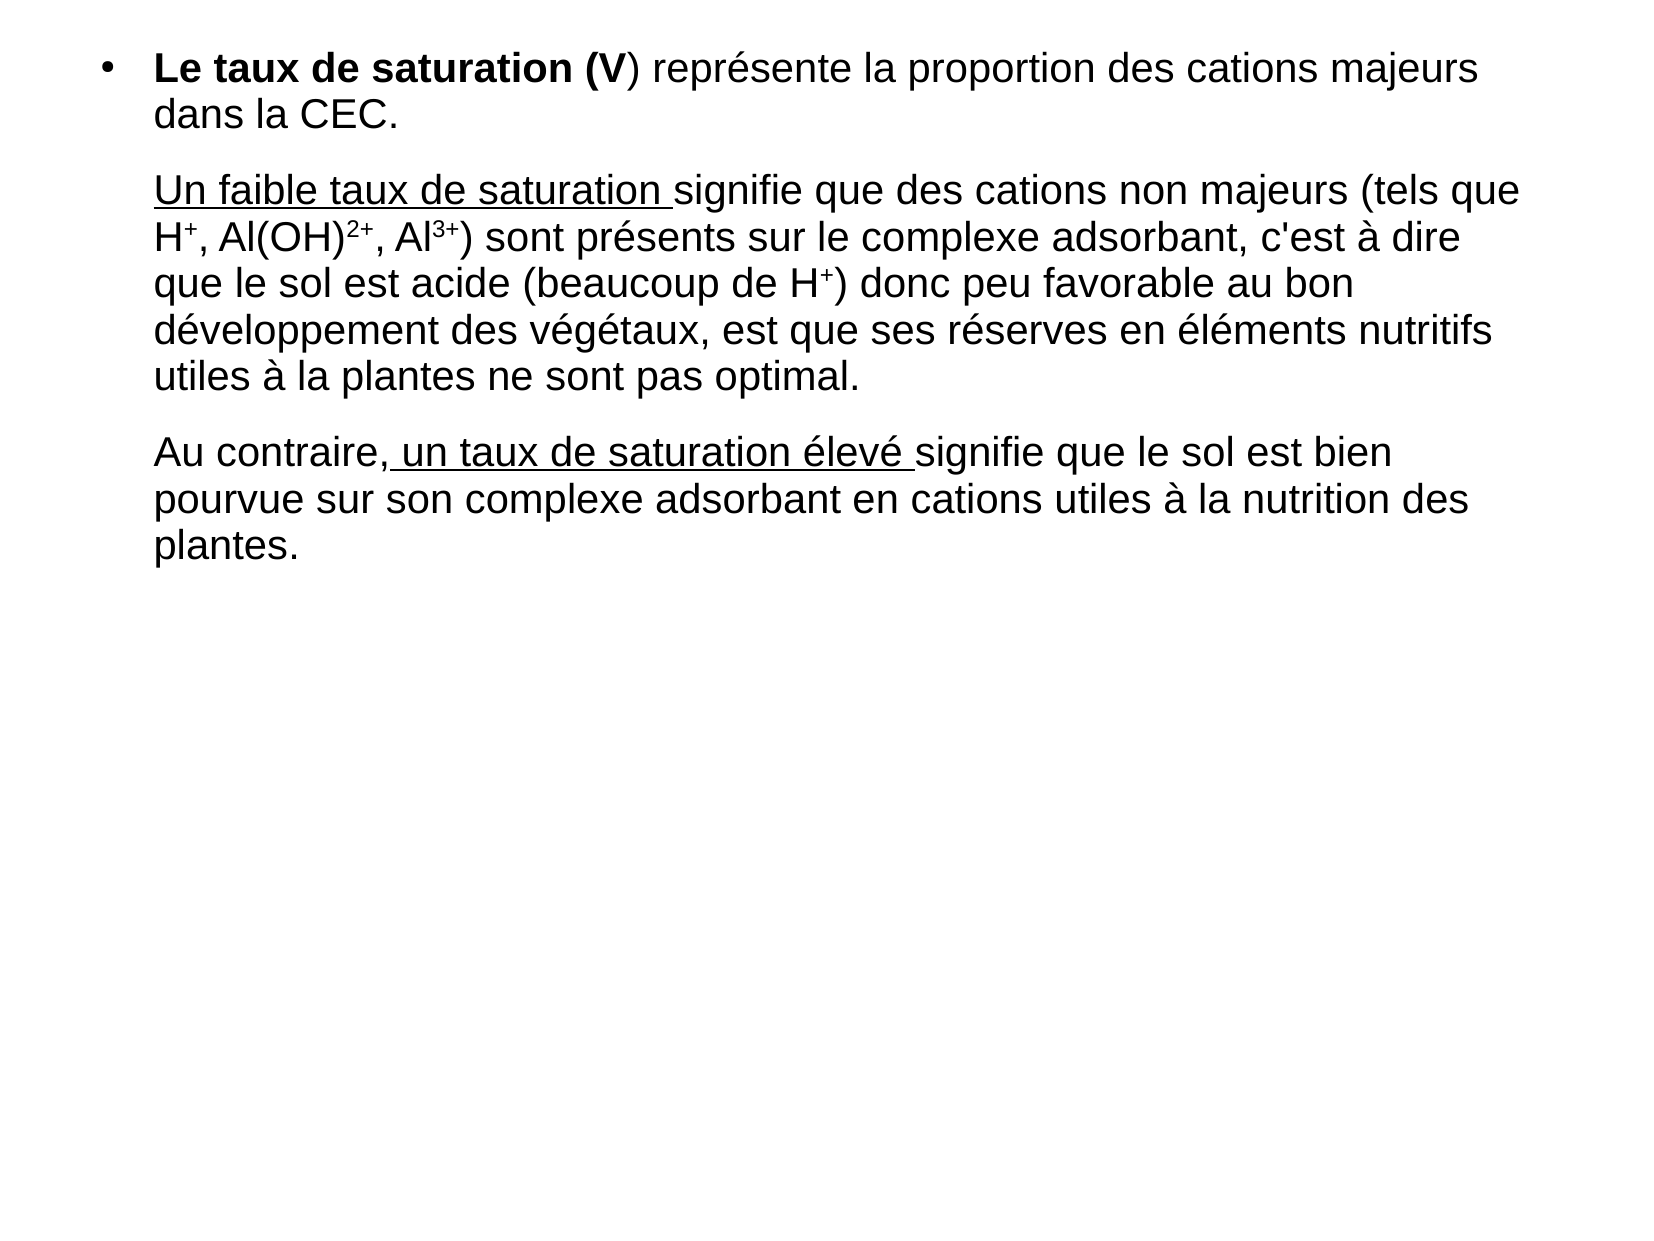

# Le taux de saturation (V) représente la proportion des cations majeurs dans la CEC.
Un faible taux de saturation signifie que des cations non majeurs (tels que H+, Al(OH)2+, Al3+) sont présents sur le complexe adsorbant, c'est à dire que le sol est acide (beaucoup de H+) donc peu favorable au bon développement des végétaux, est que ses réserves en éléments nutritifs utiles à la plantes ne sont pas optimal.
Au contraire, un taux de saturation élevé signifie que le sol est bien pourvue sur son complexe adsorbant en cations utiles à la nutrition des plantes.